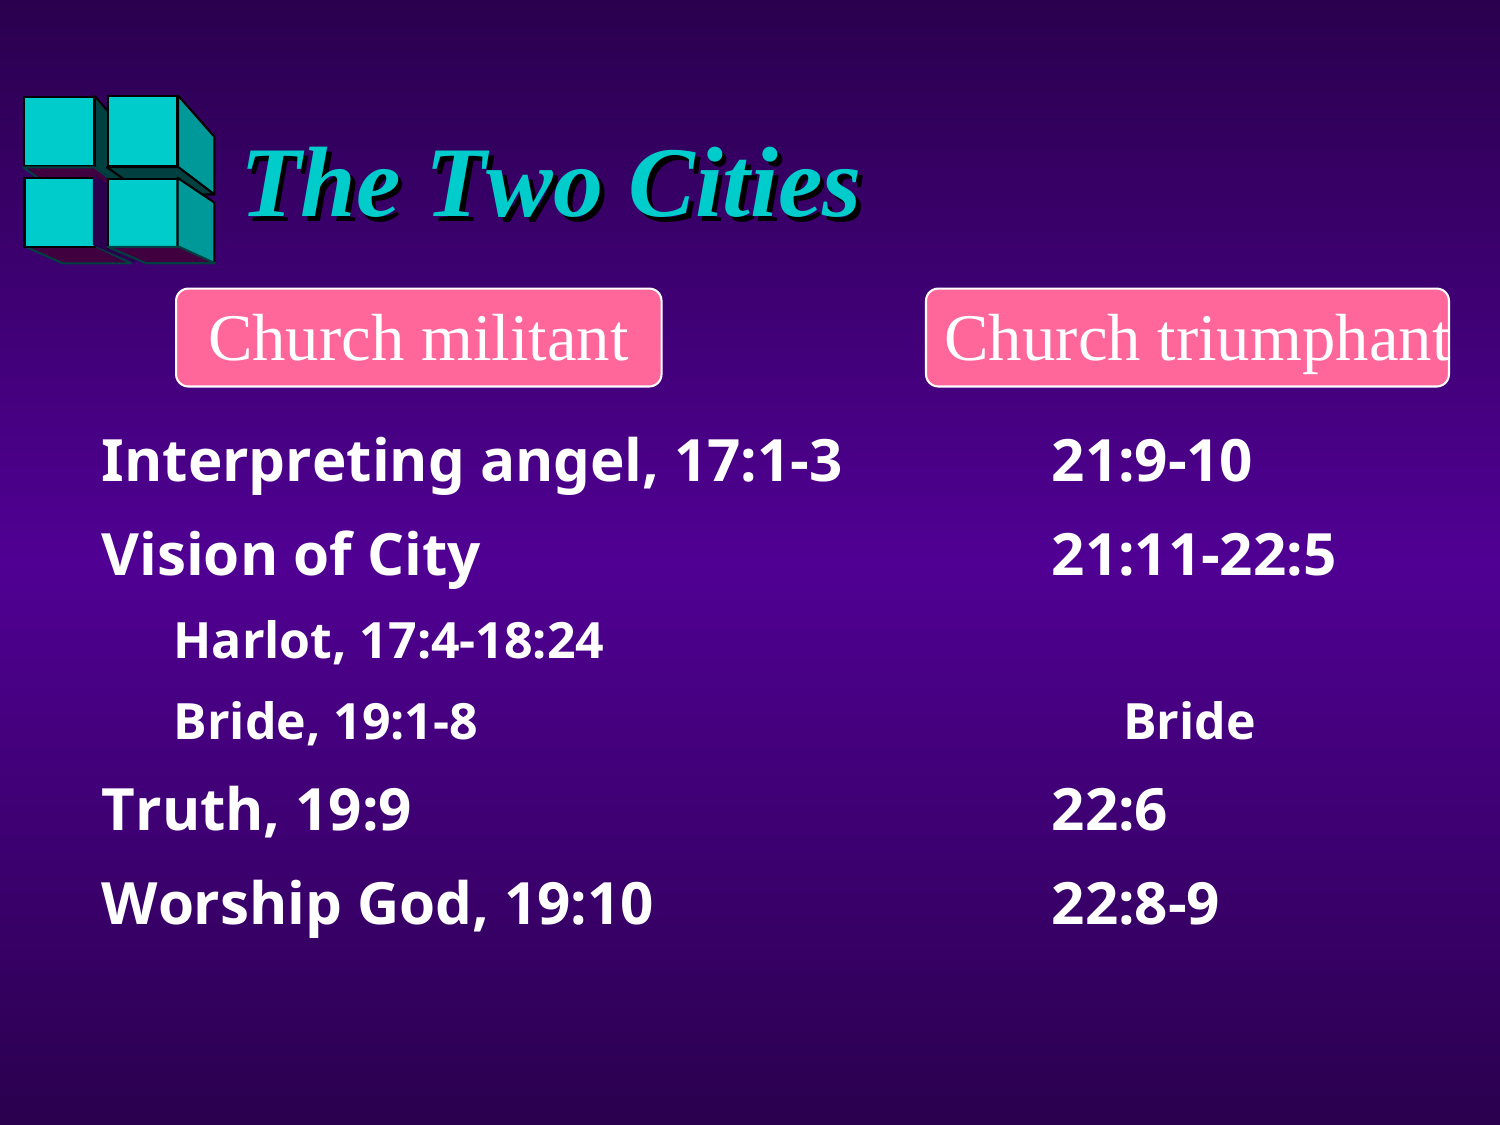

# The Two Cities
Church militant
Church triumphant
Interpreting angel, 17:1-3
Vision of City
Harlot, 17:4-18:24
Bride, 19:1-8
Truth, 19:9
Worship God, 19:10
21:9-10
21:11-22:5
Bride
22:6
22:8-9